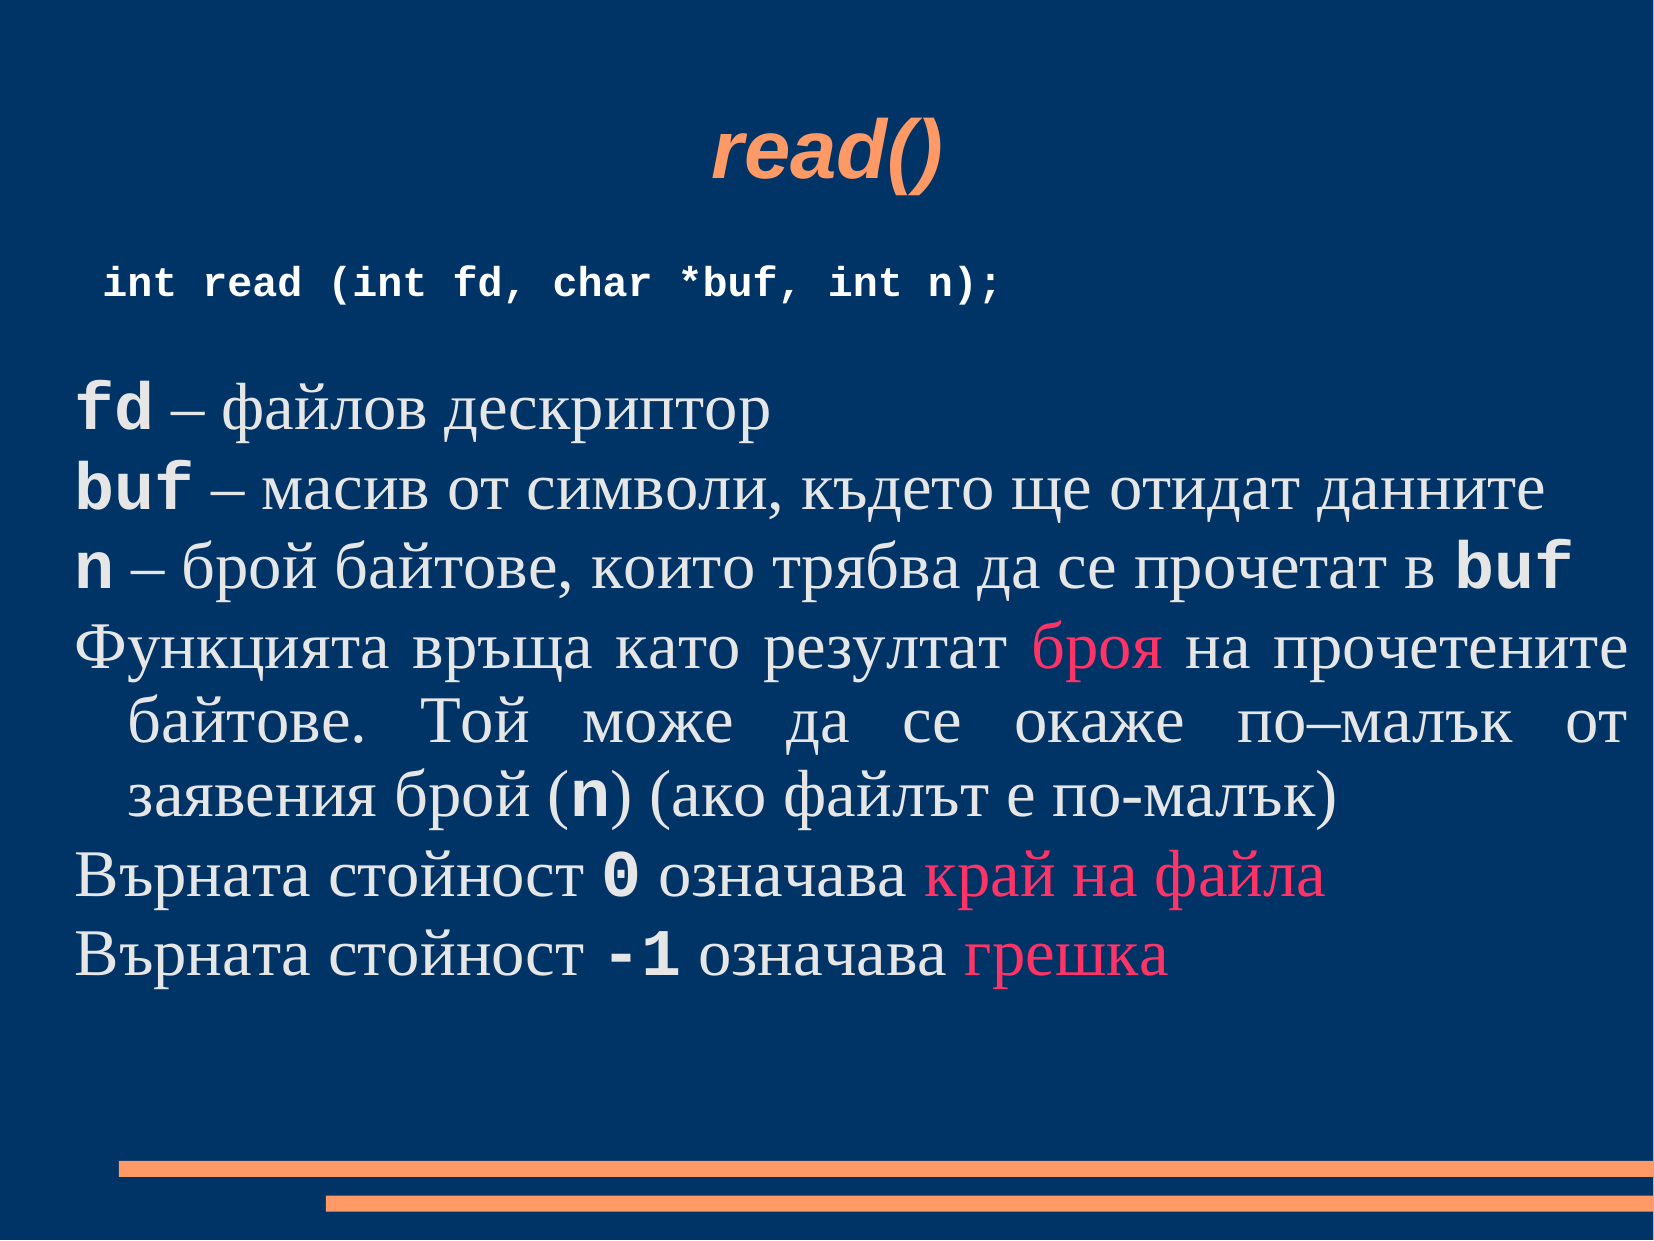

# read()
int read (int fd, char *buf, int n);
fd – файлов дескриптор
buf – масив от символи, където ще отидат данните
n – брой байтове, които трябва да се прочетат в buf
Функцията връща като резултат броя на прочетените байтове. Той може да се окаже по–малък от заявения брой (n) (ако файлът е по-малък)
Върната стойност 0 означава край на файла
Върната стойност -1 означава грешка